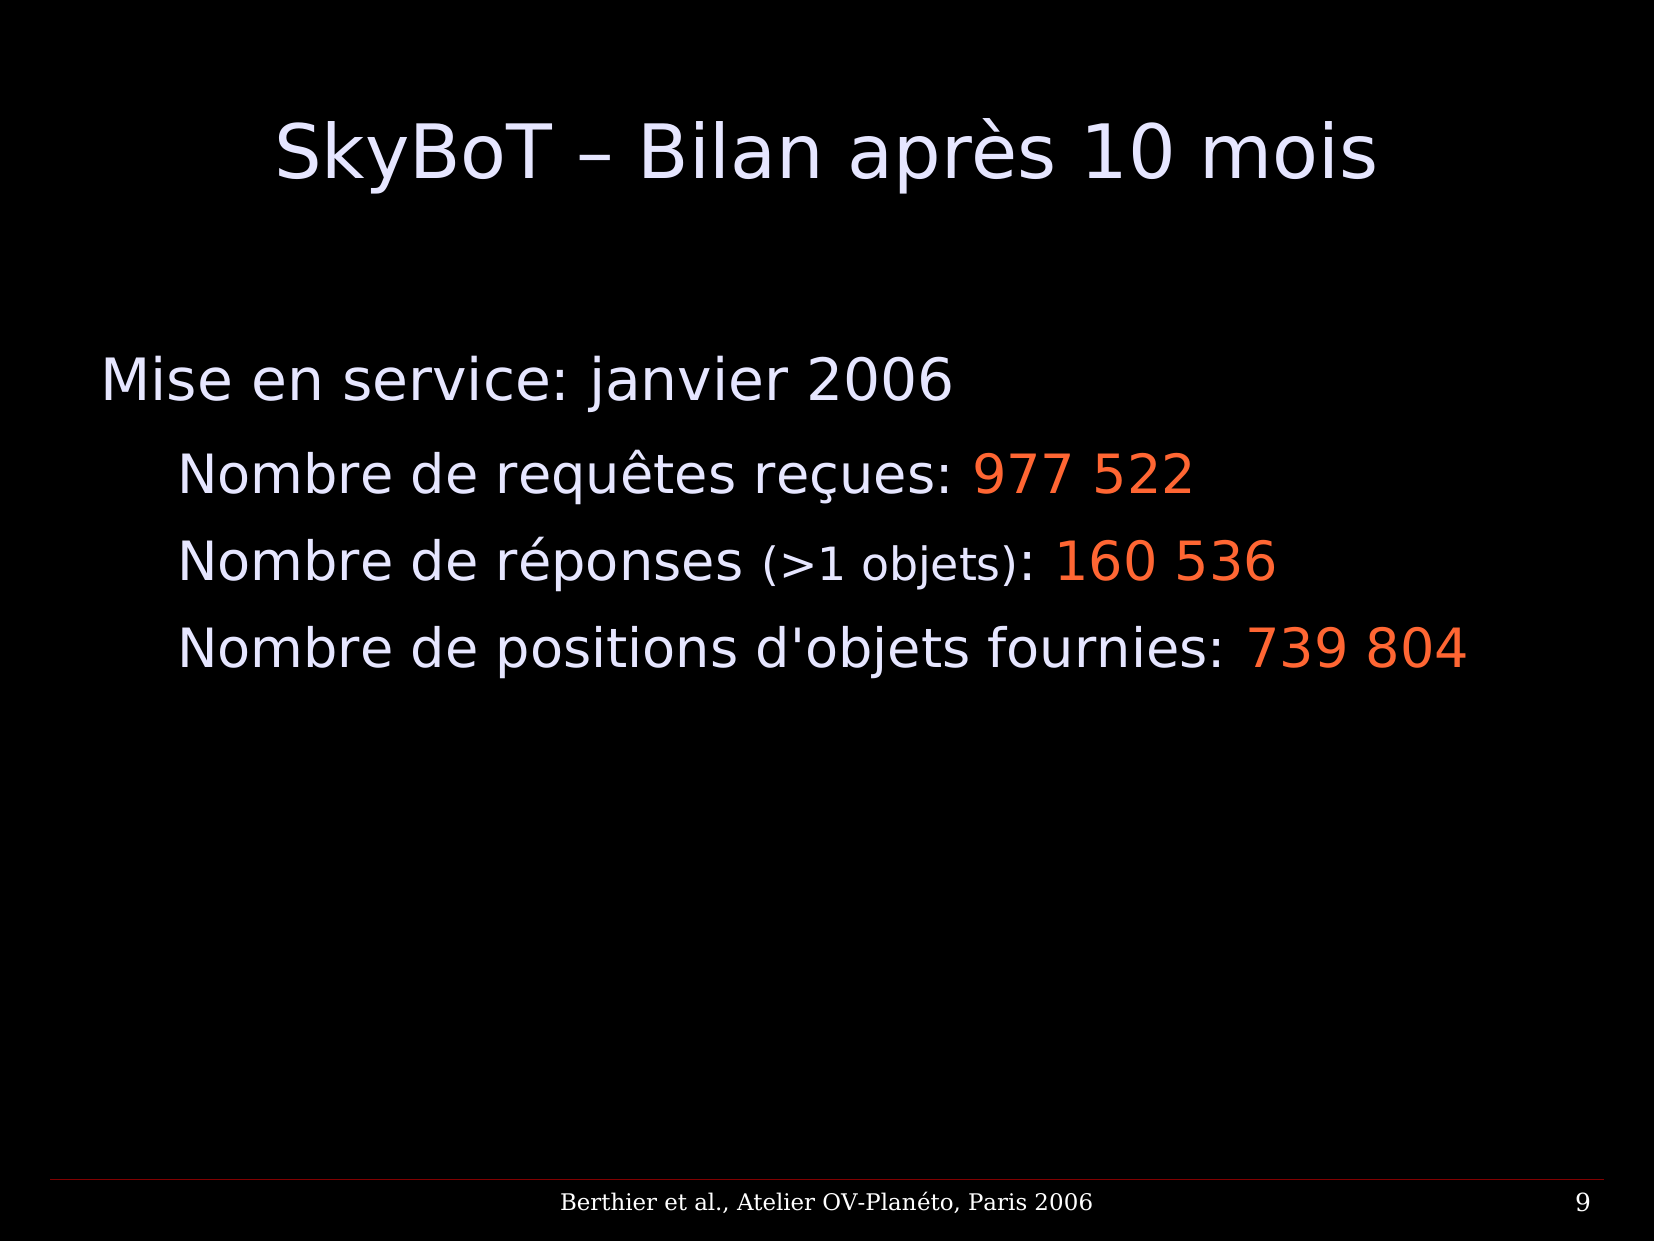

# SkyBoT – Bilan après 10 mois
Mise en service: janvier 2006
Nombre de requêtes reçues: 977 522
Nombre de réponses (>1 objets): 160 536
Nombre de positions d'objets fournies: 739 804
9